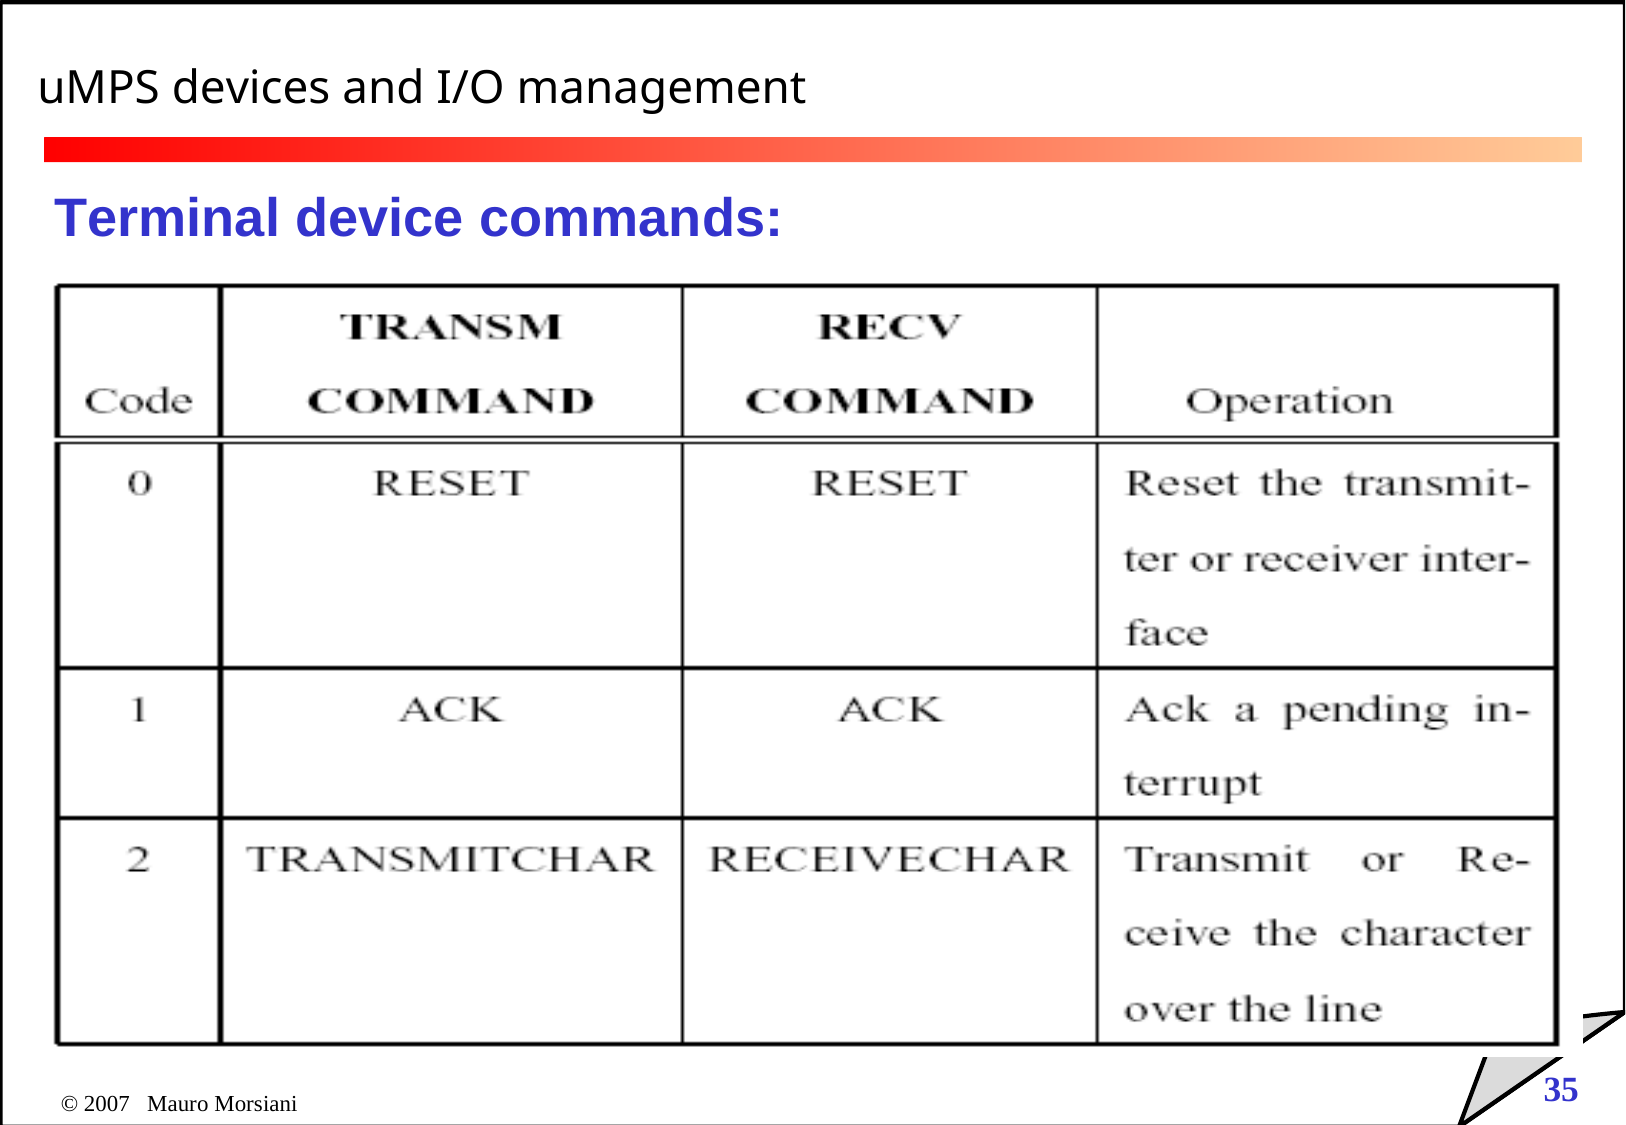

# uMPS devices and I/O management
Terminal device commands: